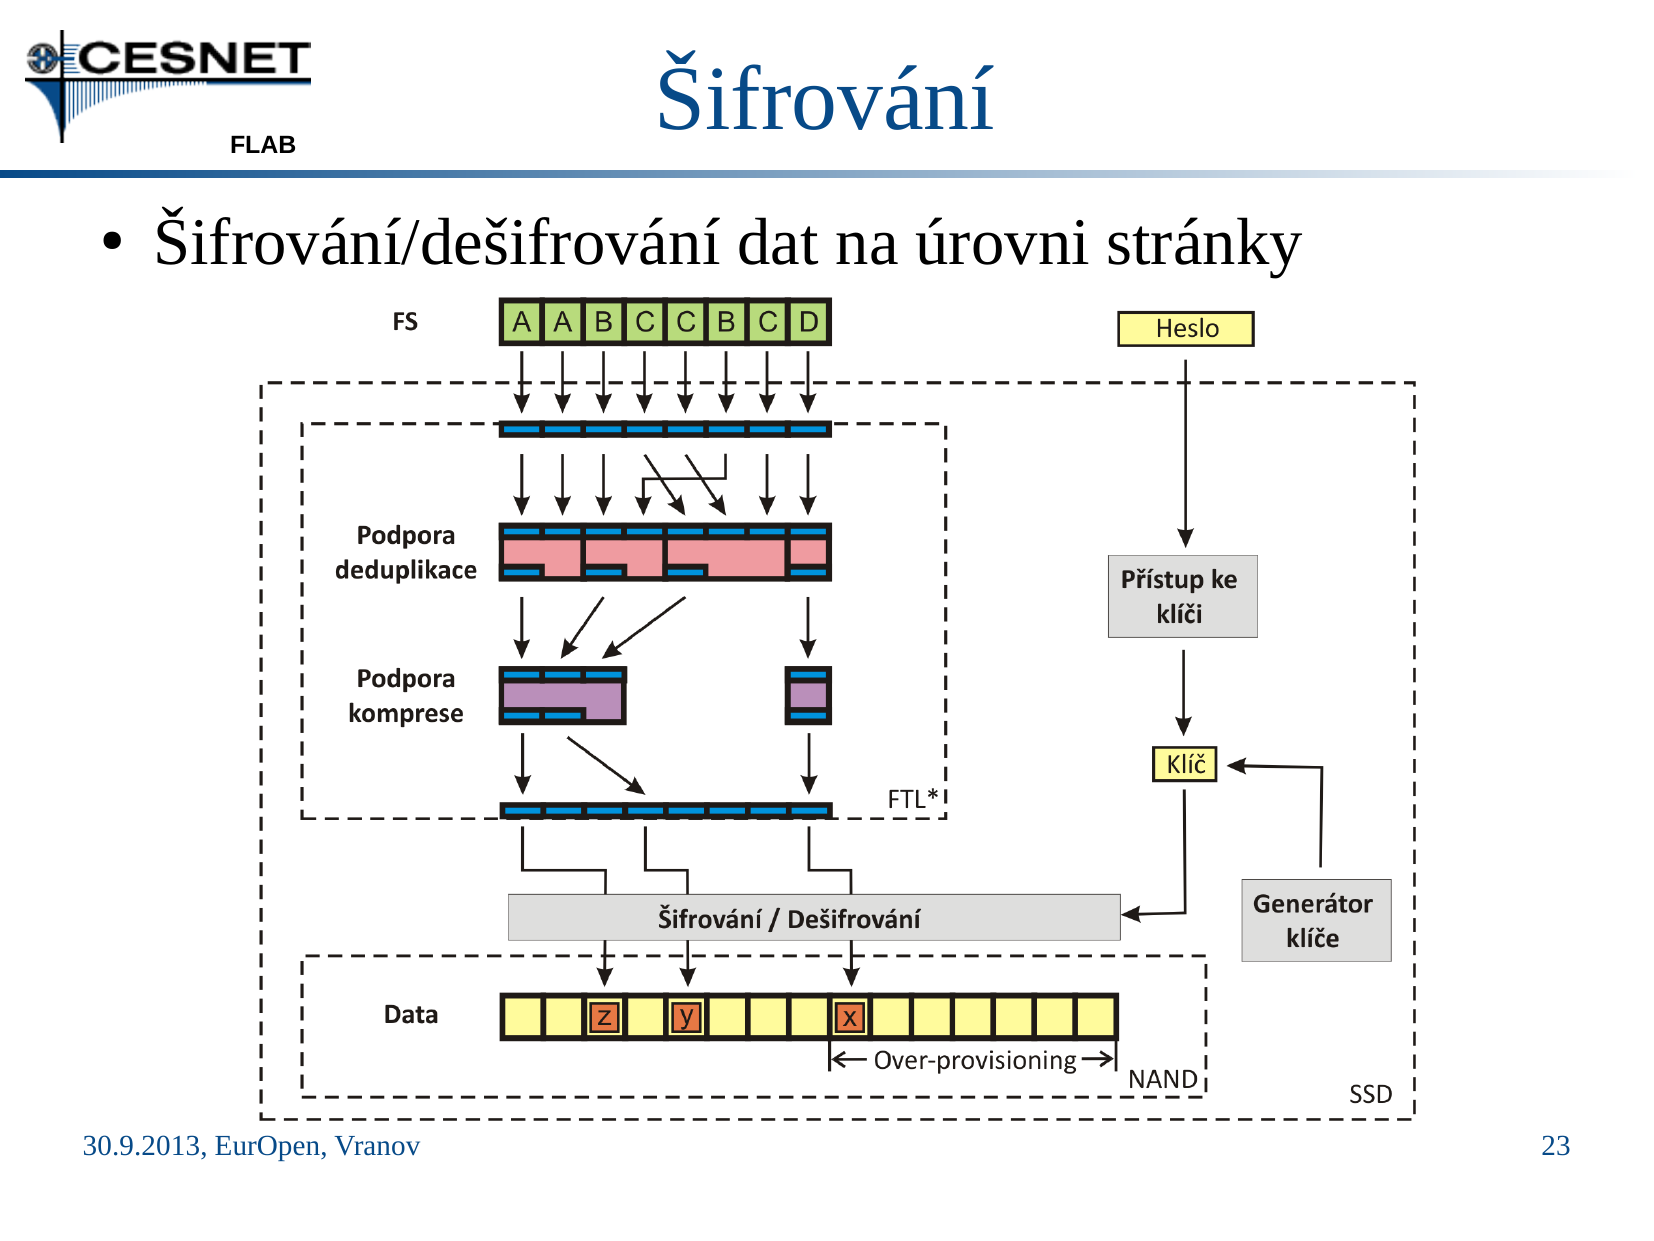

# Šifrování
Šifrování/dešifrování dat na úrovni stránky
30.9.2013, EurOpen, Vranov
23